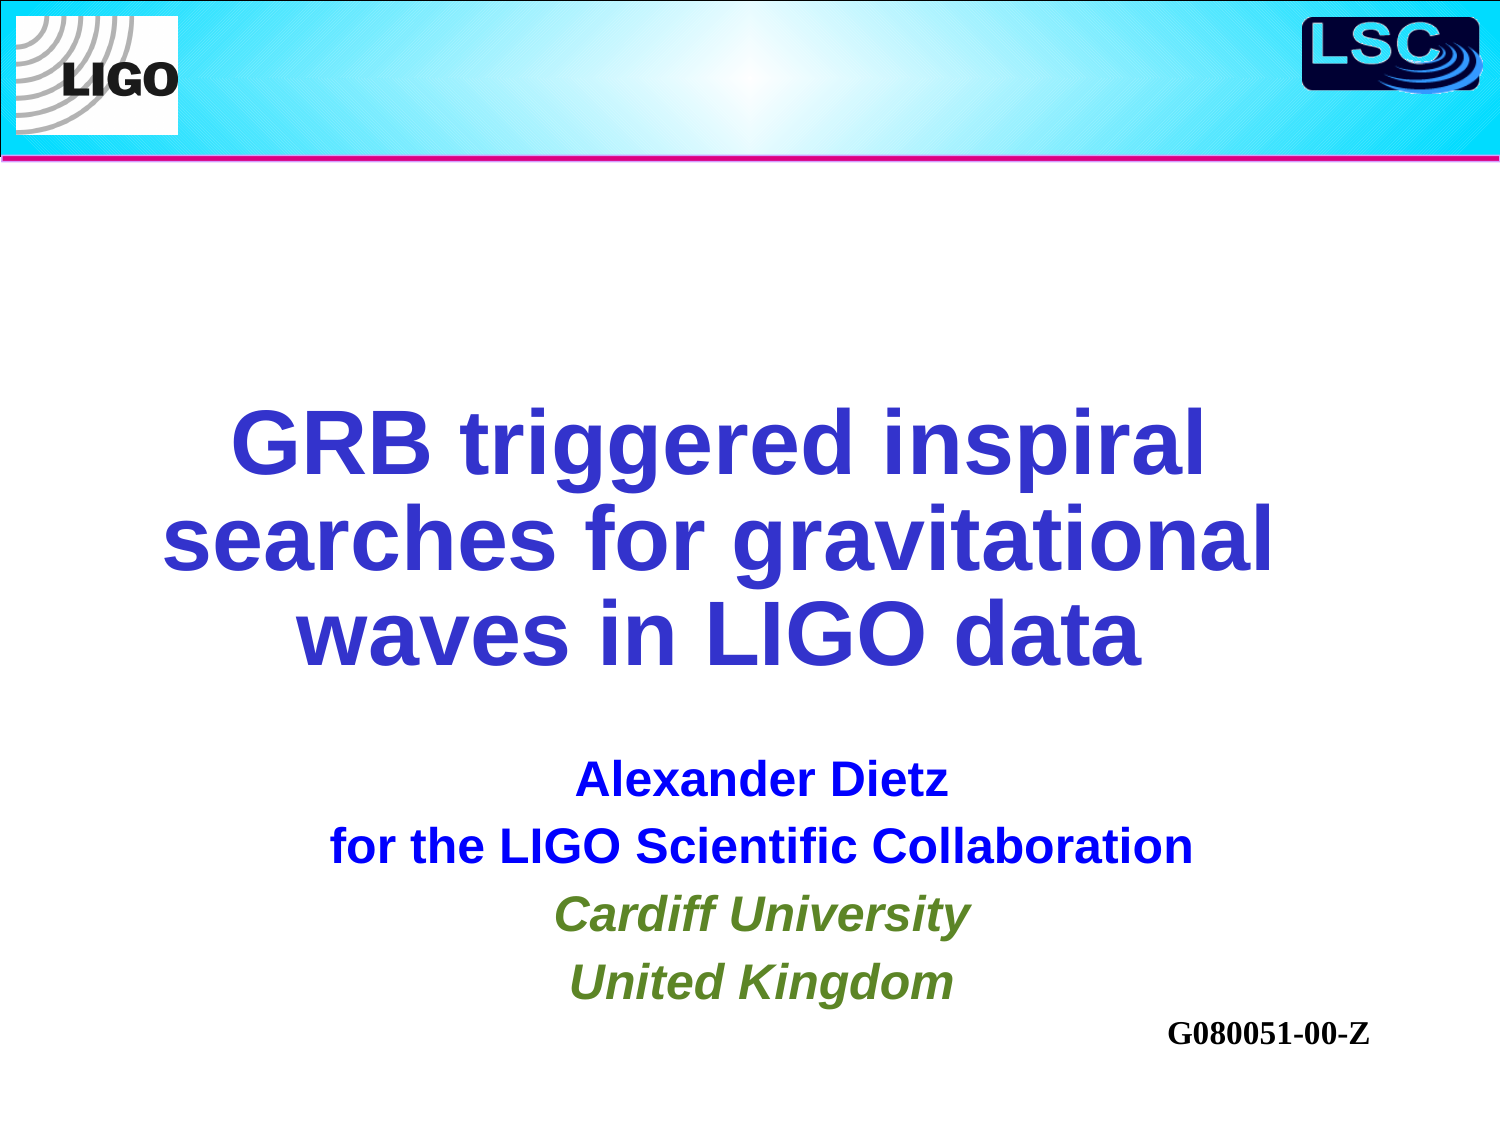

# GRB triggered inspiral searches for gravitational waves in LIGO data
Alexander Dietz
for the LIGO Scientific Collaboration
Cardiff University
United Kingdom
G080051-00-Z